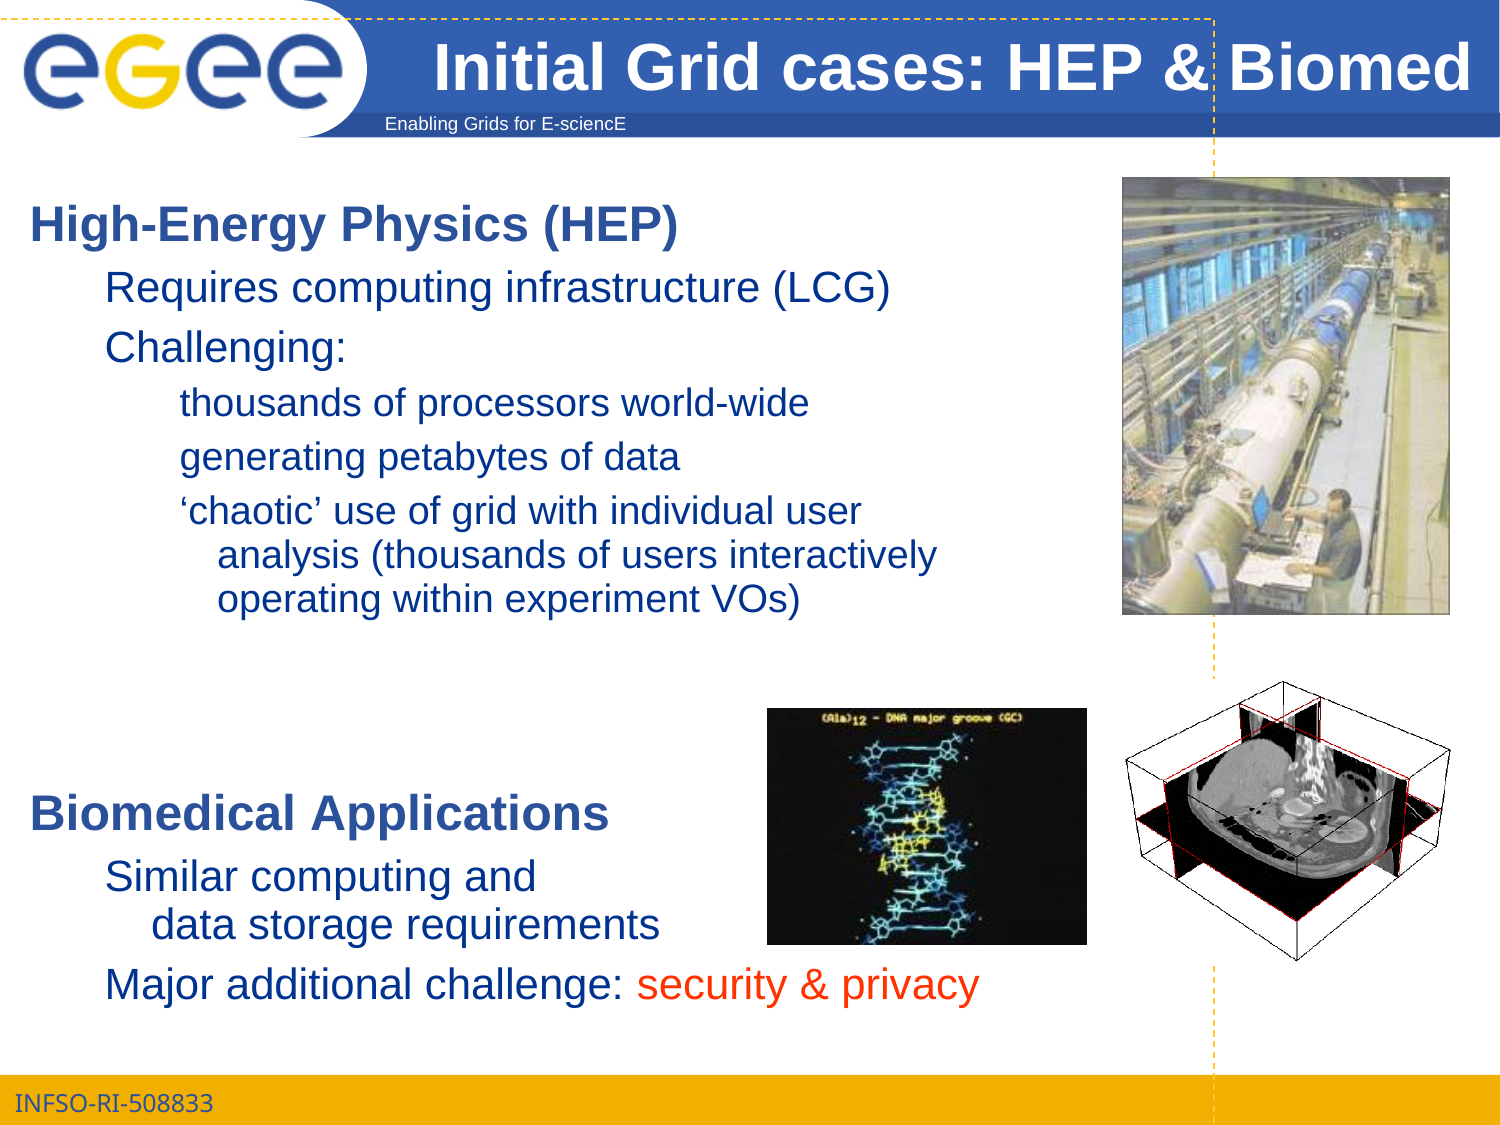

# Initial Grid cases: HEP & Biomed
High-Energy Physics (HEP)
Requires computing infrastructure (LCG)
Challenging:
thousands of processors world-wide
generating petabytes of data
‘chaotic’ use of grid with individual user
analysis (thousands of users interactively
operating within experiment VOs)
Biomedical Applications
Similar computing and
data storage requirements
Major additional challenge: security & privacy